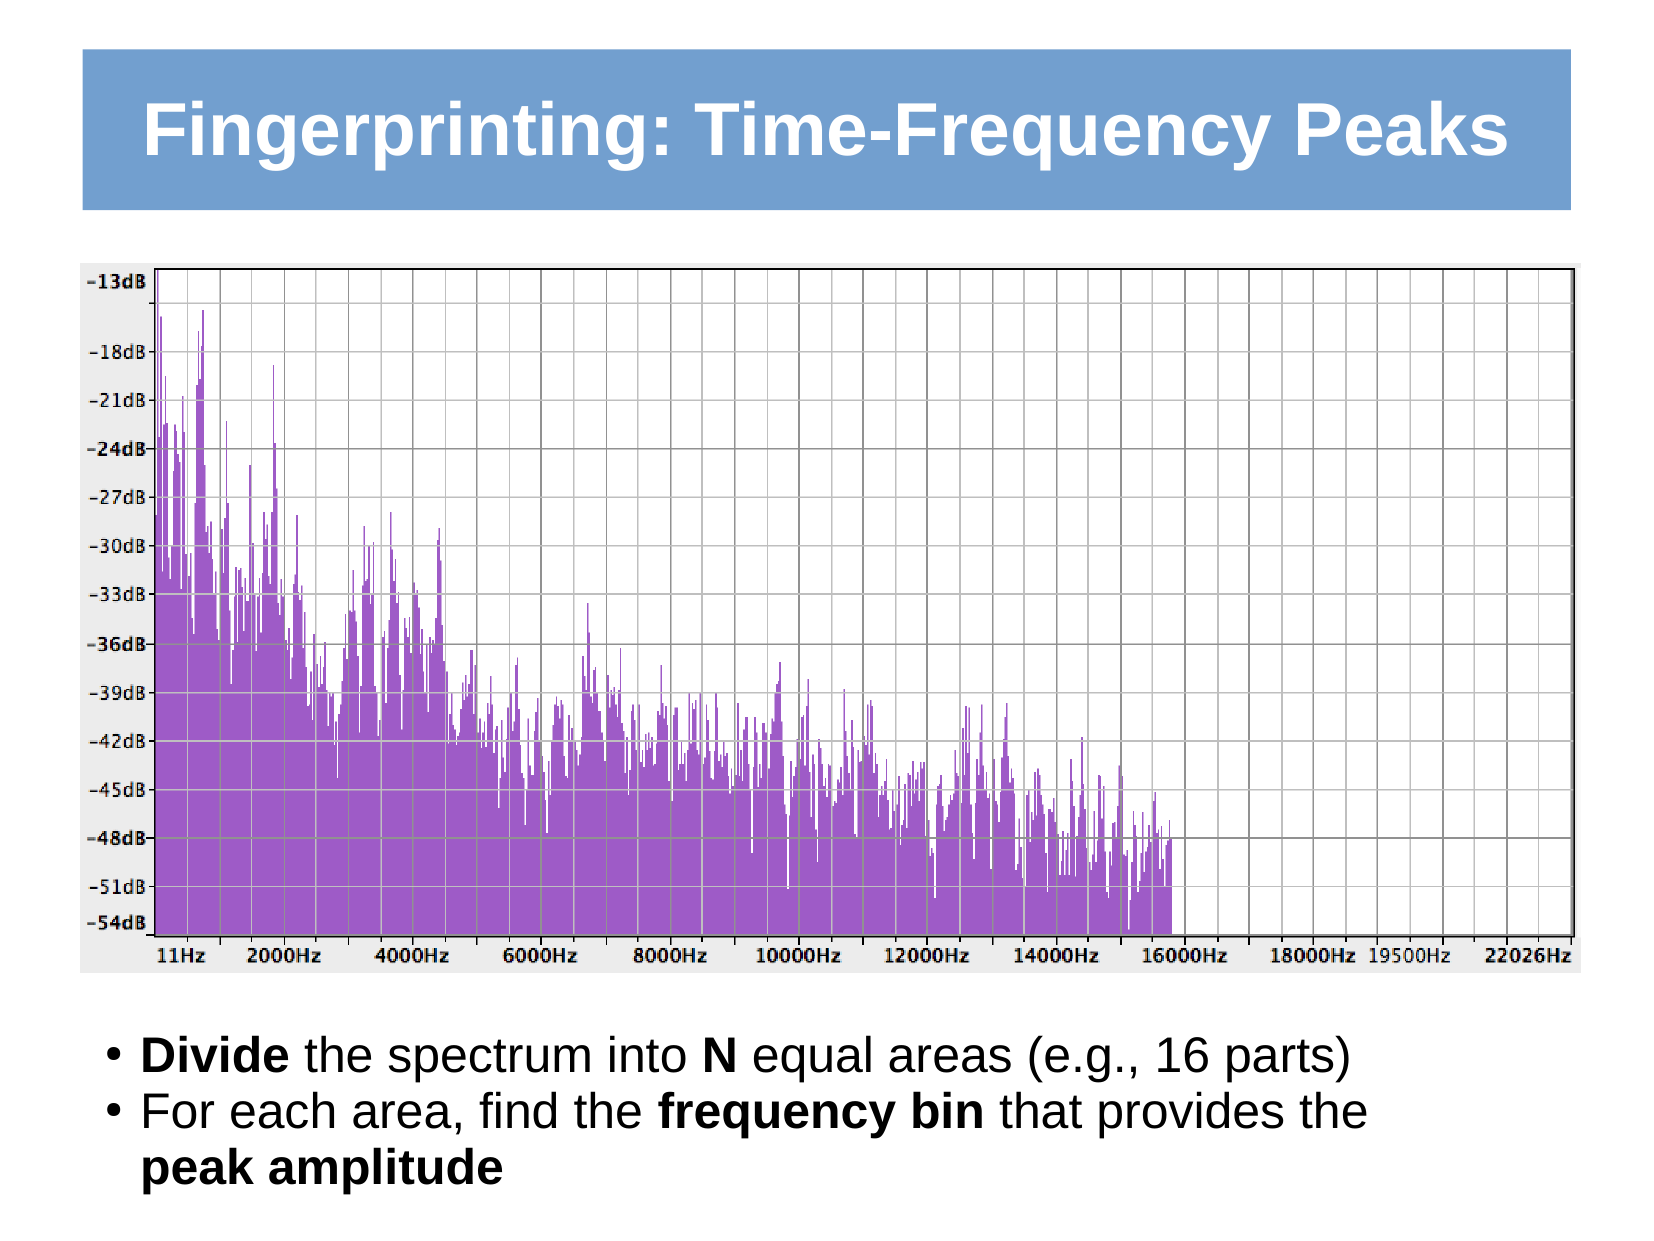

# Fingerprinting: Time-Frequency Peaks
Divide the spectrum into N equal areas (e.g., 16 parts)
For each area, find the frequency bin that provides the
peak amplitude